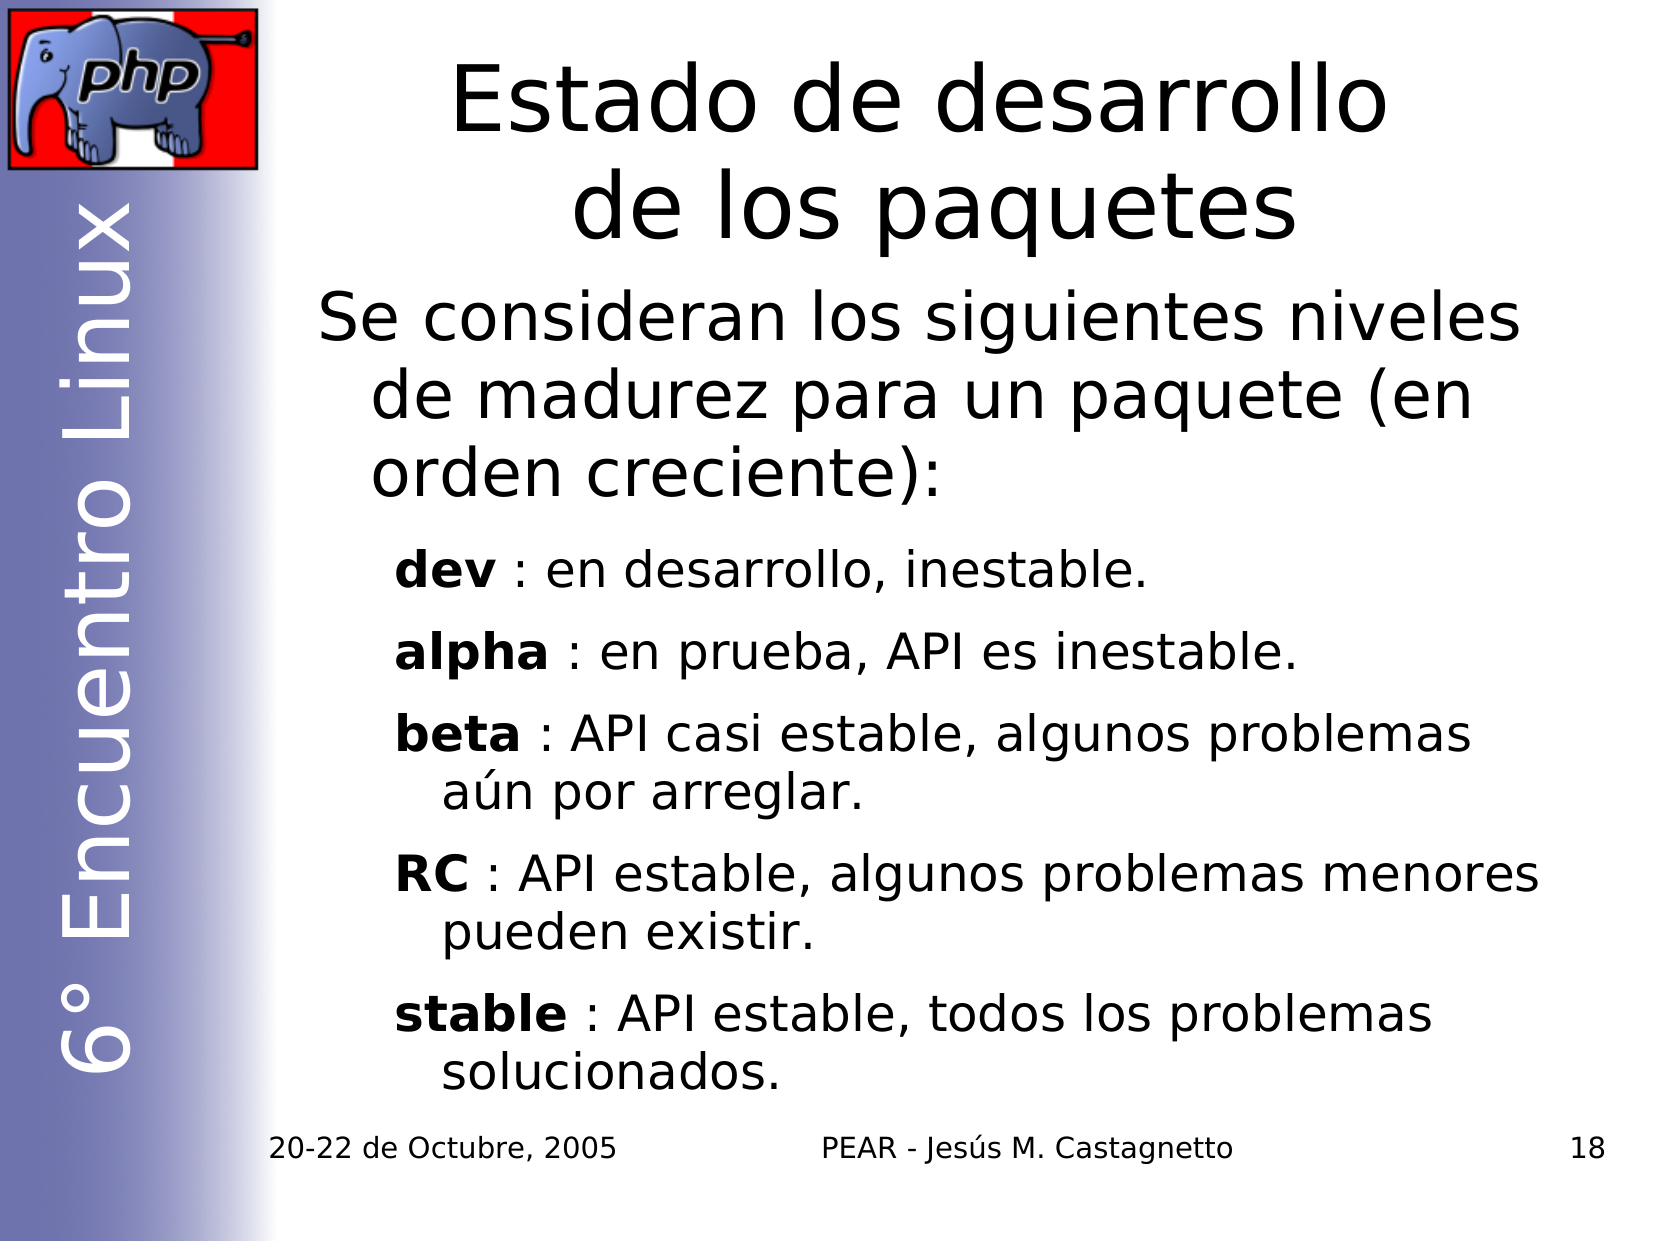

# Estado de desarrollo de los paquetes
Se consideran los siguientes niveles de madurez para un paquete (en orden creciente):
dev : en desarrollo, inestable.
alpha : en prueba, API es inestable.
beta : API casi estable, algunos problemas aún por arreglar.
RC : API estable, algunos problemas menores pueden existir.
stable : API estable, todos los problemas solucionados.
20-22 de Octubre, 2005
PEAR - Jesús M. Castagnetto
18